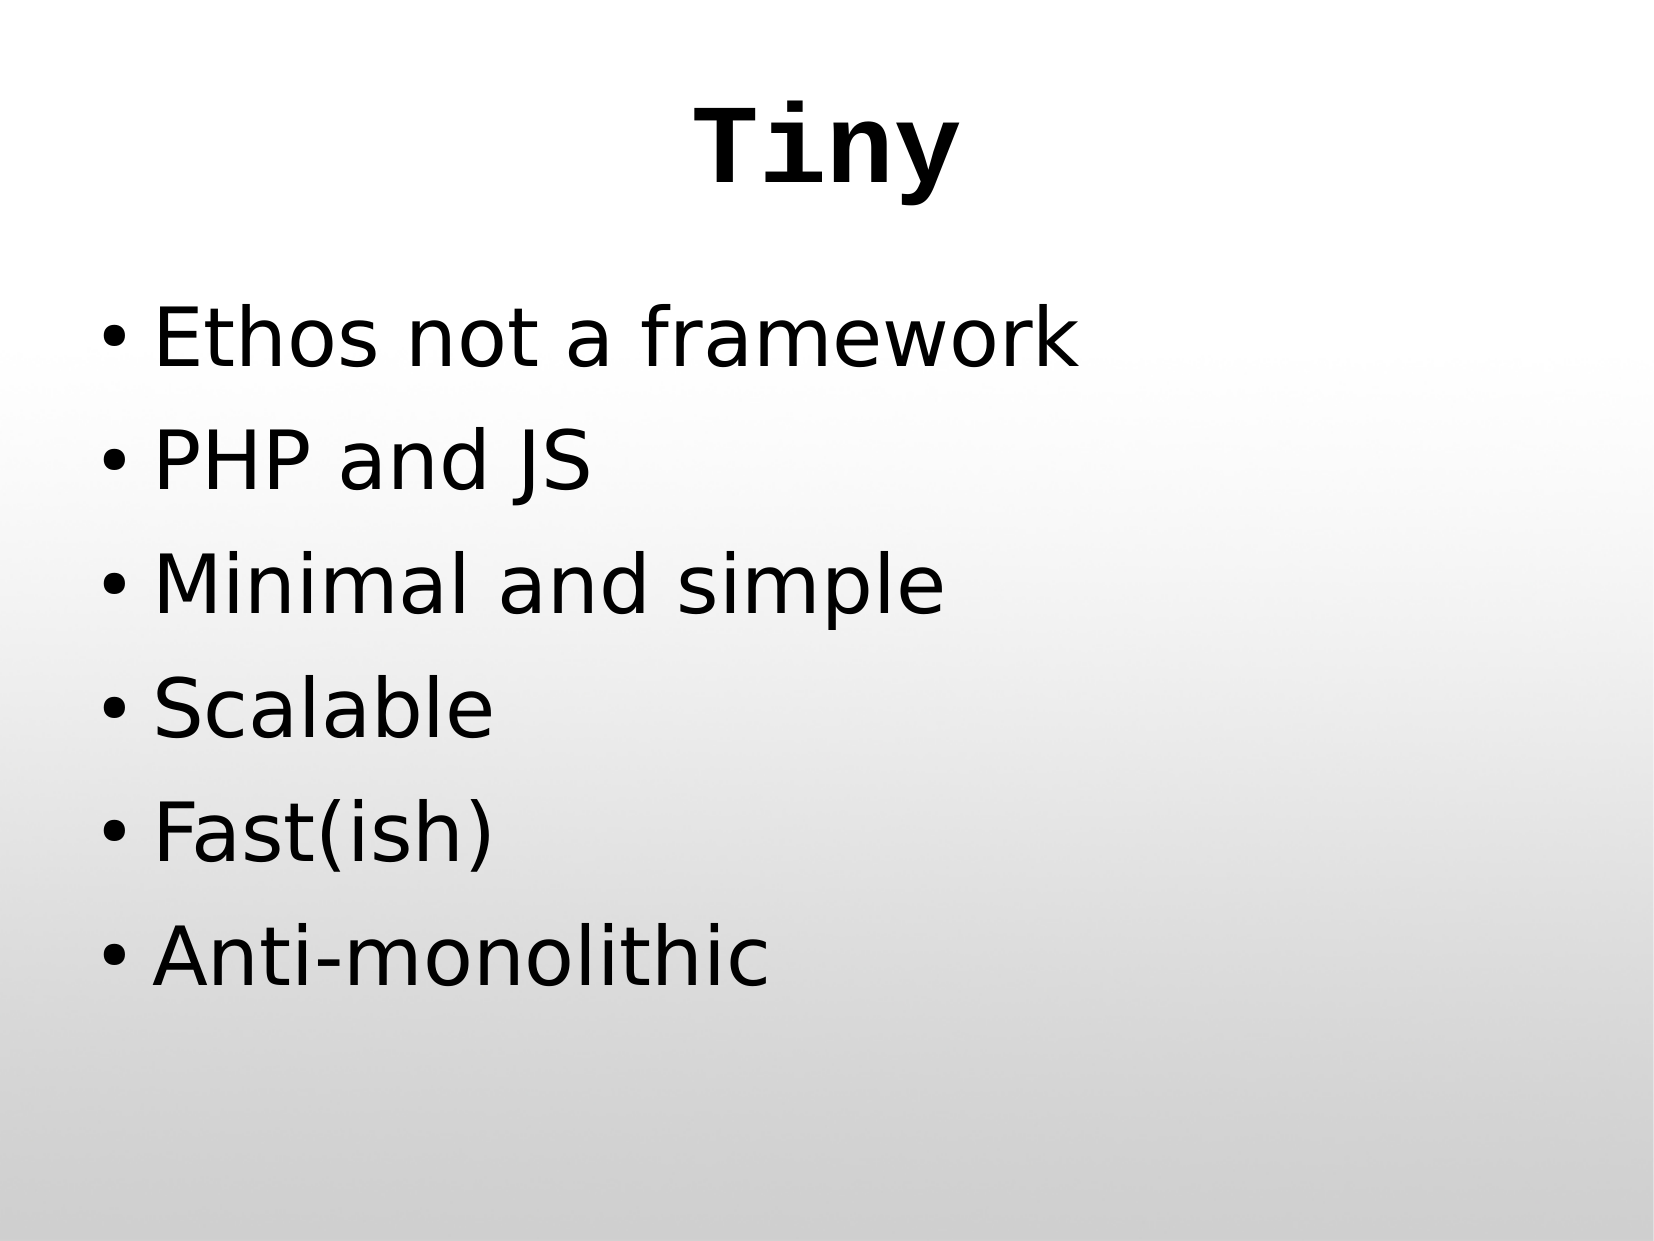

# Tiny
Ethos not a framework
PHP and JS
Minimal and simple
Scalable
Fast(ish)
Anti-monolithic